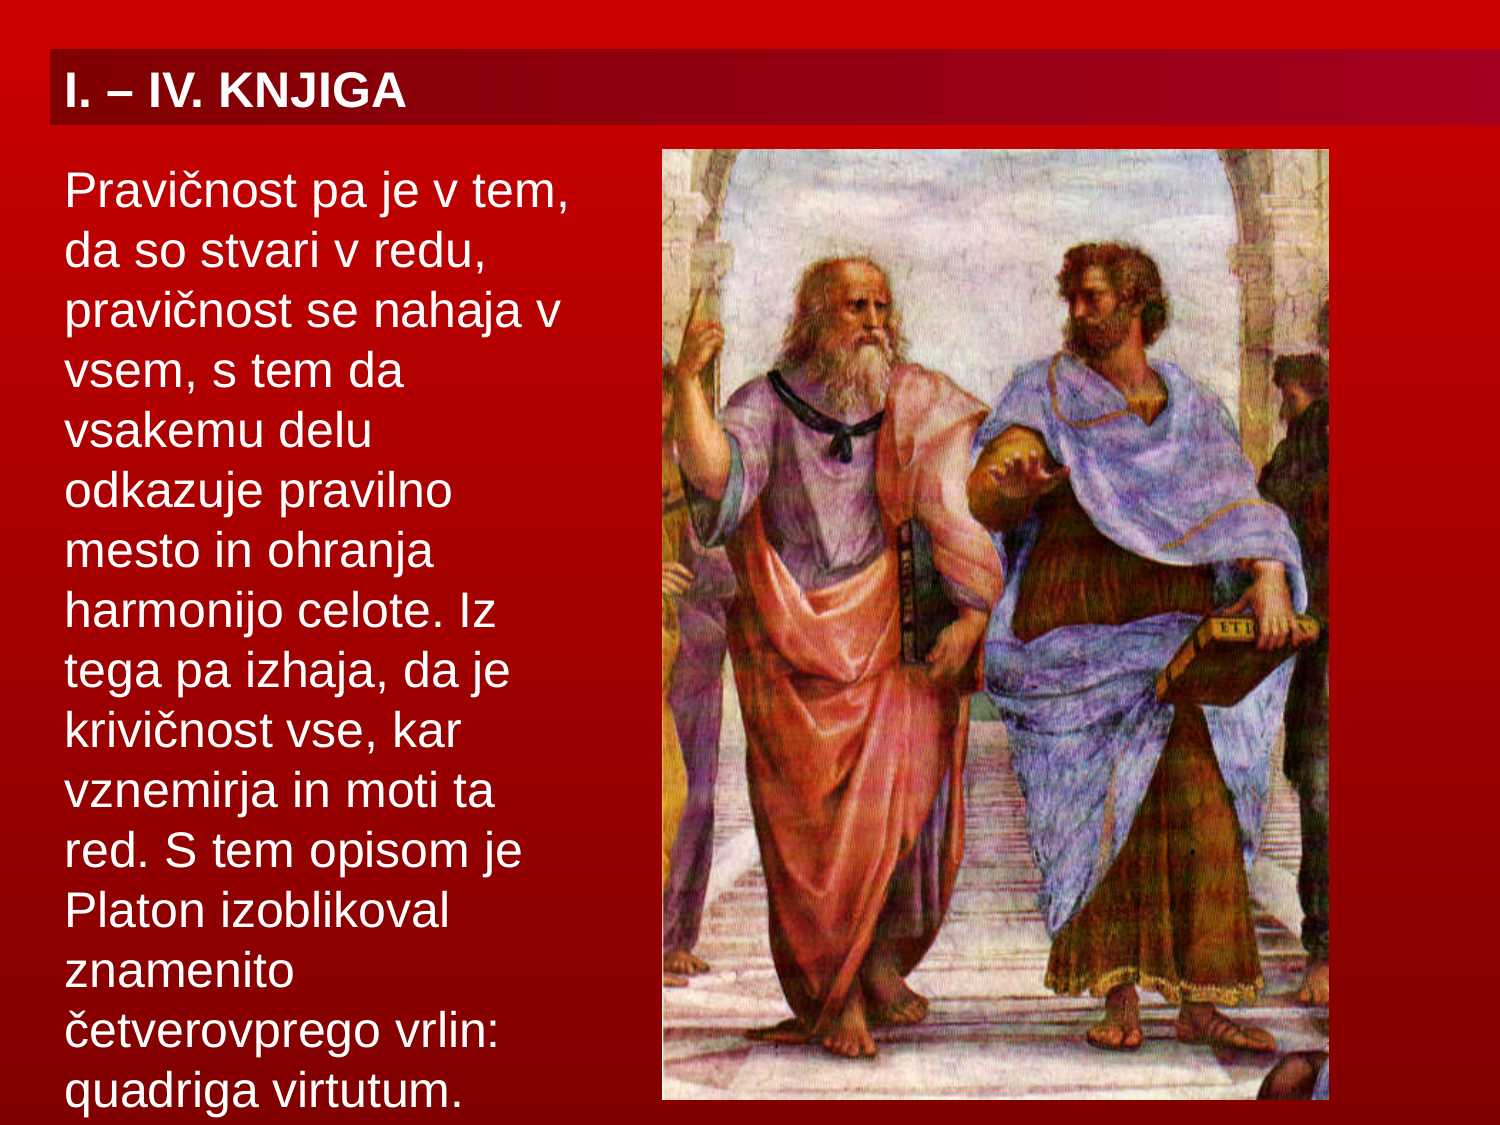

I. – IV. KNJIGA
Pravičnost pa je v tem, da so stvari v redu, pravičnost se nahaja v vsem, s tem da vsakemu delu odkazuje pravilno mesto in ohranja harmonijo celote. Iz tega pa izhaja, da je krivičnost vse, kar vznemirja in moti ta red. S tem opisom je Platon izoblikoval znamenito četverovprego vrlin: quadriga virtutum.